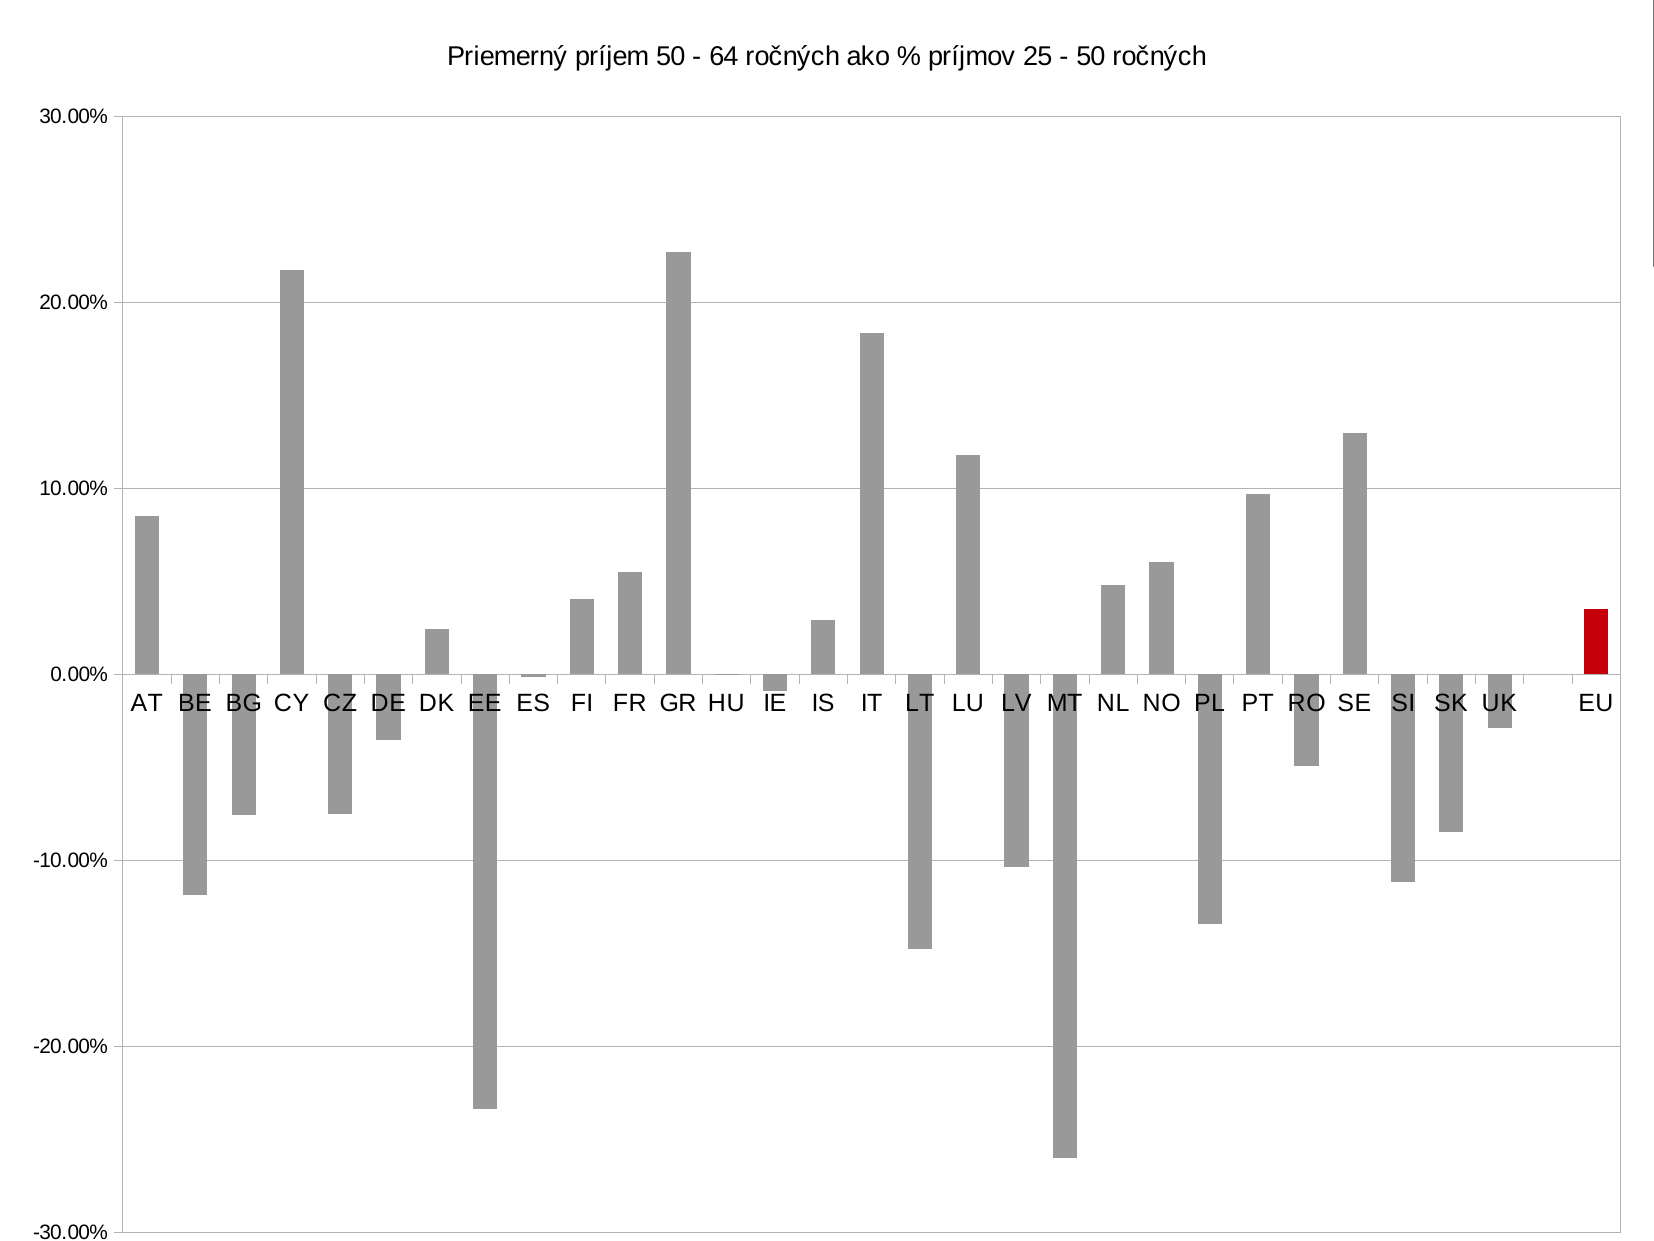

### Chart: Priemerný príjem 50 - 64 ročných ako % príjmov 25 - 50 ročných
| Category | Column J |
|---|---|
| AT | 0.085297723900152 |
| BE | -0.118673587703846 |
| BG | -0.0755278617594241 |
| CY | 0.21758685651674 |
| CZ | -0.0751802437001454 |
| DE | -0.0353171448293345 |
| DK | 0.0245939980869767 |
| EE | -0.233399543751076 |
| ES | -0.00159151539310065 |
| FI | 0.0408158578140871 |
| FR | 0.0549892936145784 |
| GR | 0.226909166664838 |
| HU | -0.000254274237921237 |
| IE | -0.0090643113604767 |
| IS | 0.0294586999906721 |
| IT | 0.183789838983025 |
| LT | -0.147827440903015 |
| LU | 0.117929075496245 |
| LV | -0.103681635480616 |
| MT | -0.259772321413555 |
| NL | 0.0481344968198265 |
| NO | 0.0606772585116395 |
| PL | -0.134121517178758 |
| PT | 0.0968996706486382 |
| RO | -0.0492653505885134 |
| SE | 0.129573529943699 |
| SI | -0.111719045349858 |
| SK | -0.0845467435869723 |
| UK | -0.0289398247650072 |
| None | None |
| EU | 0.0351926105116958 |# Priemerný príjem podľa veku